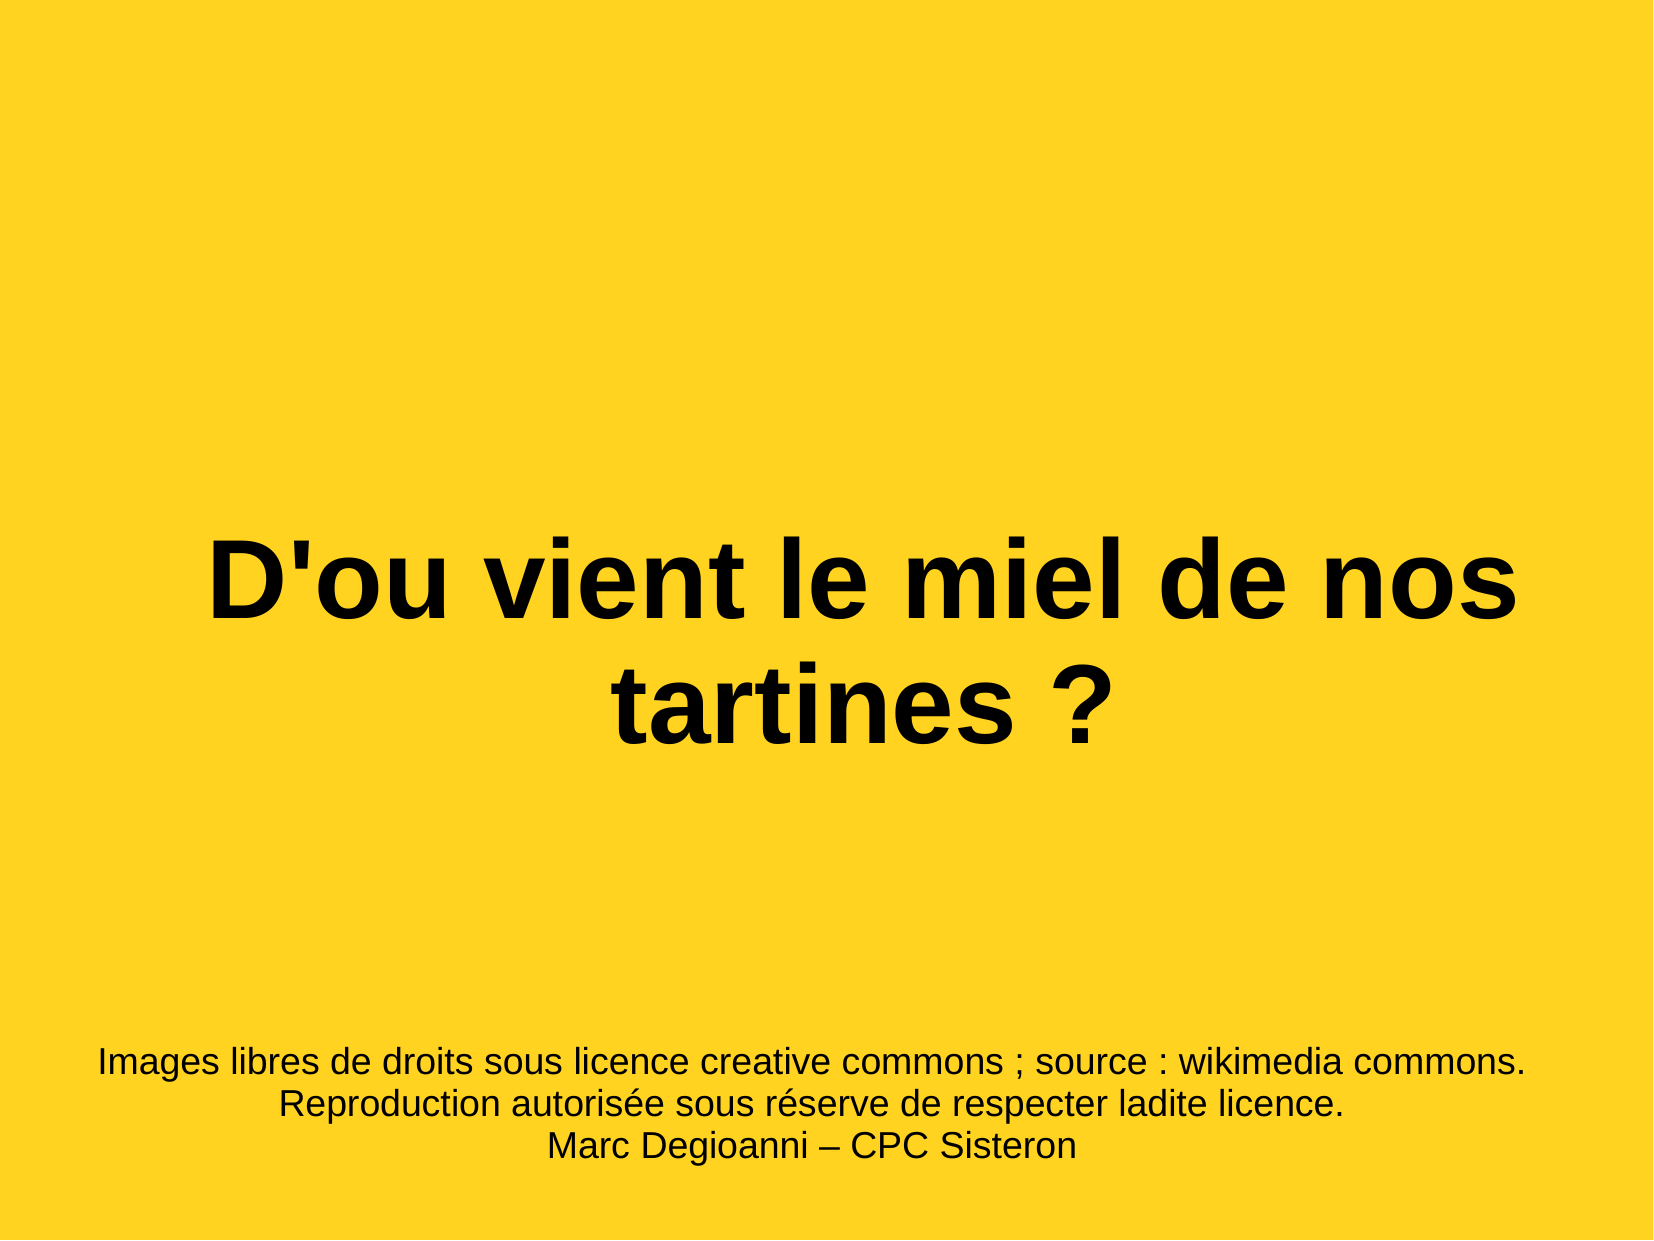

# D'ou vient le miel de nos tartines ?
Images libres de droits sous licence creative commons ; source : wikimedia commons. Reproduction autorisée sous réserve de respecter ladite licence.
Marc Degioanni – CPC Sisteron